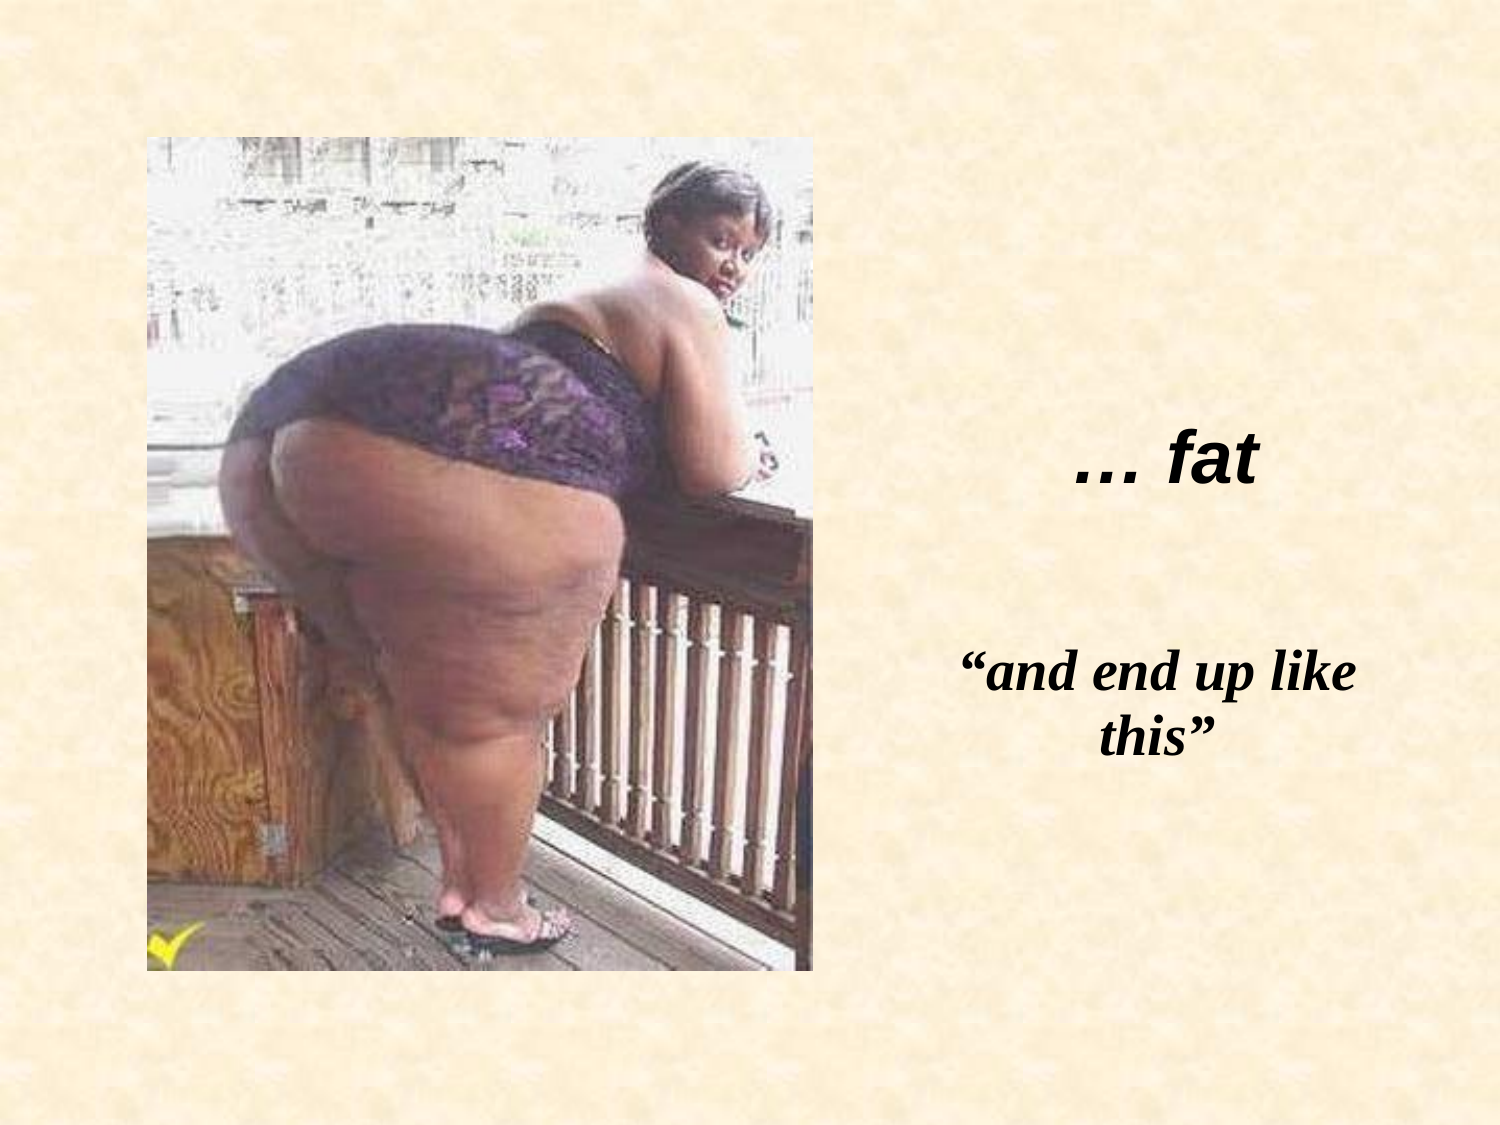

… fat
“and end up like this”